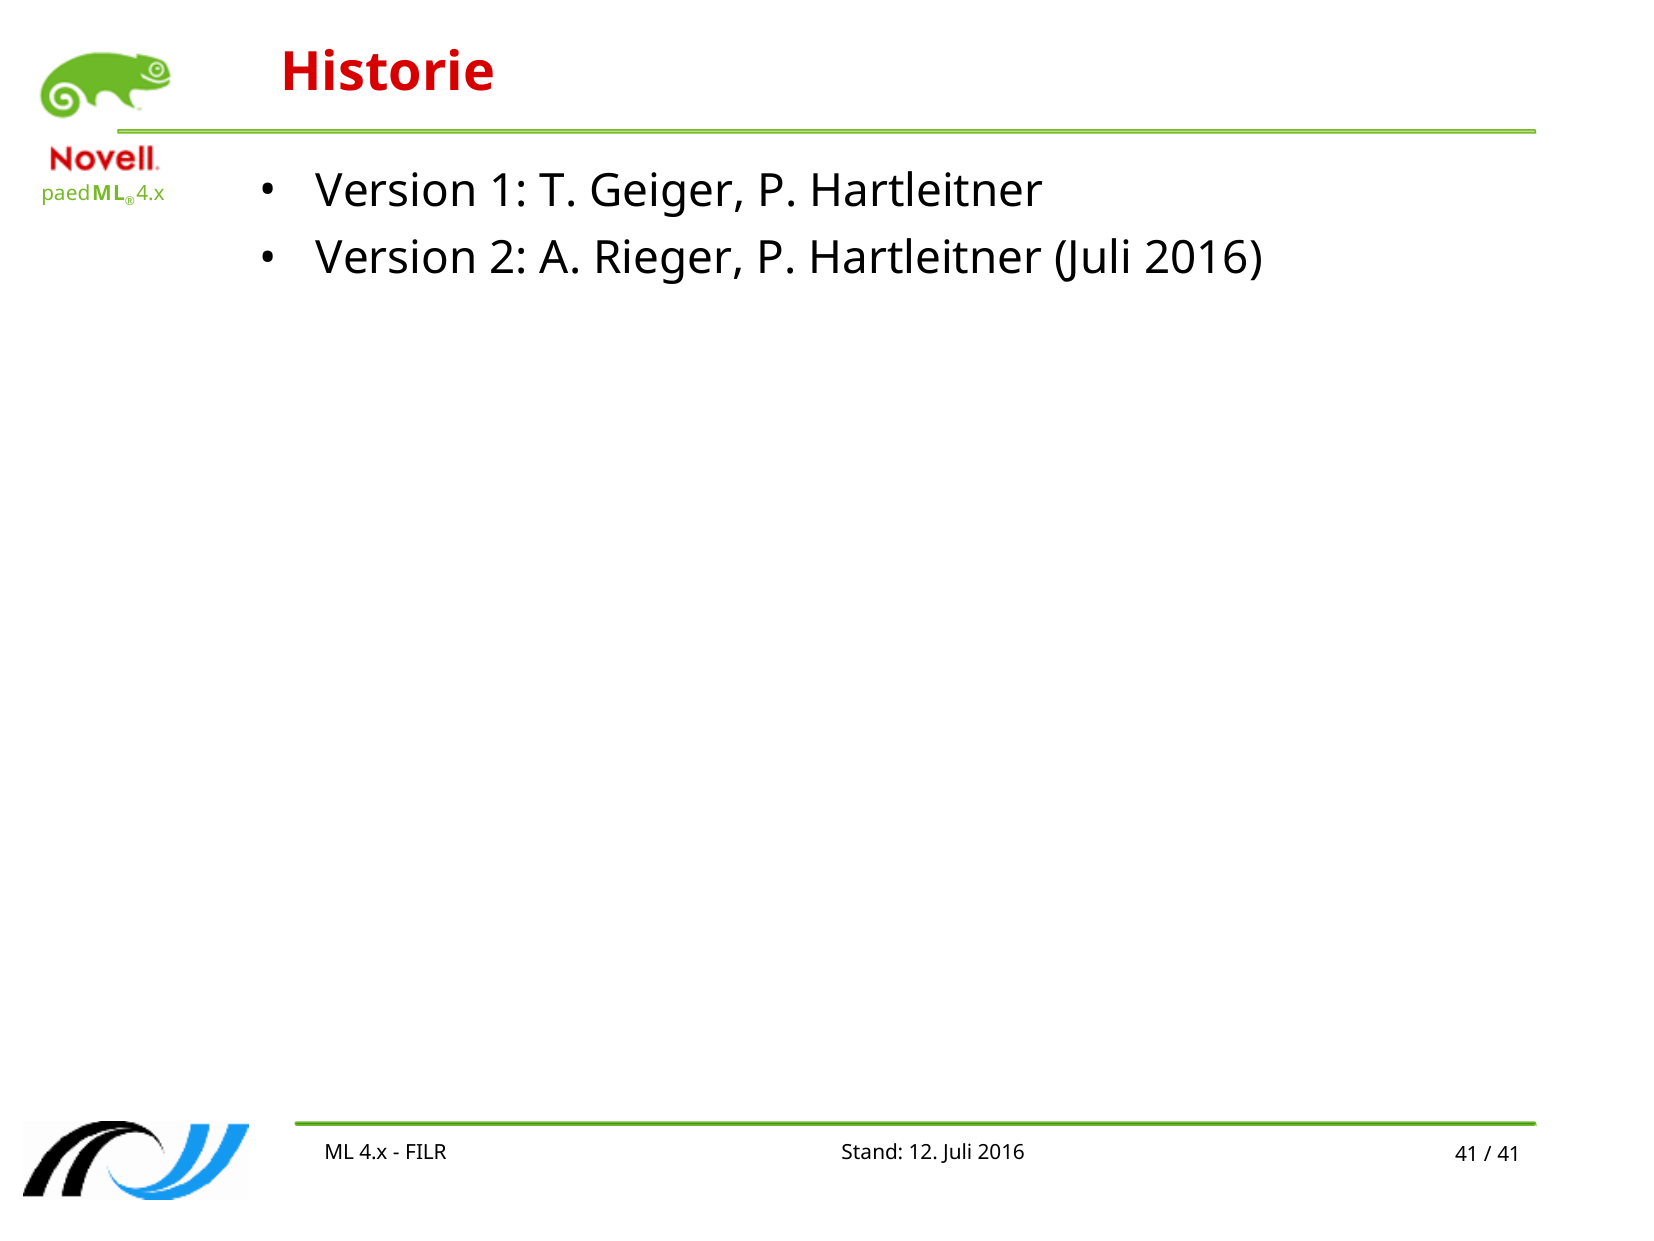

# Historie
Version 1: T. Geiger, P. Hartleitner
Version 2: A. Rieger, P. Hartleitner (Juli 2016)
ML 4.x - FILR
12. Juli 2016
41